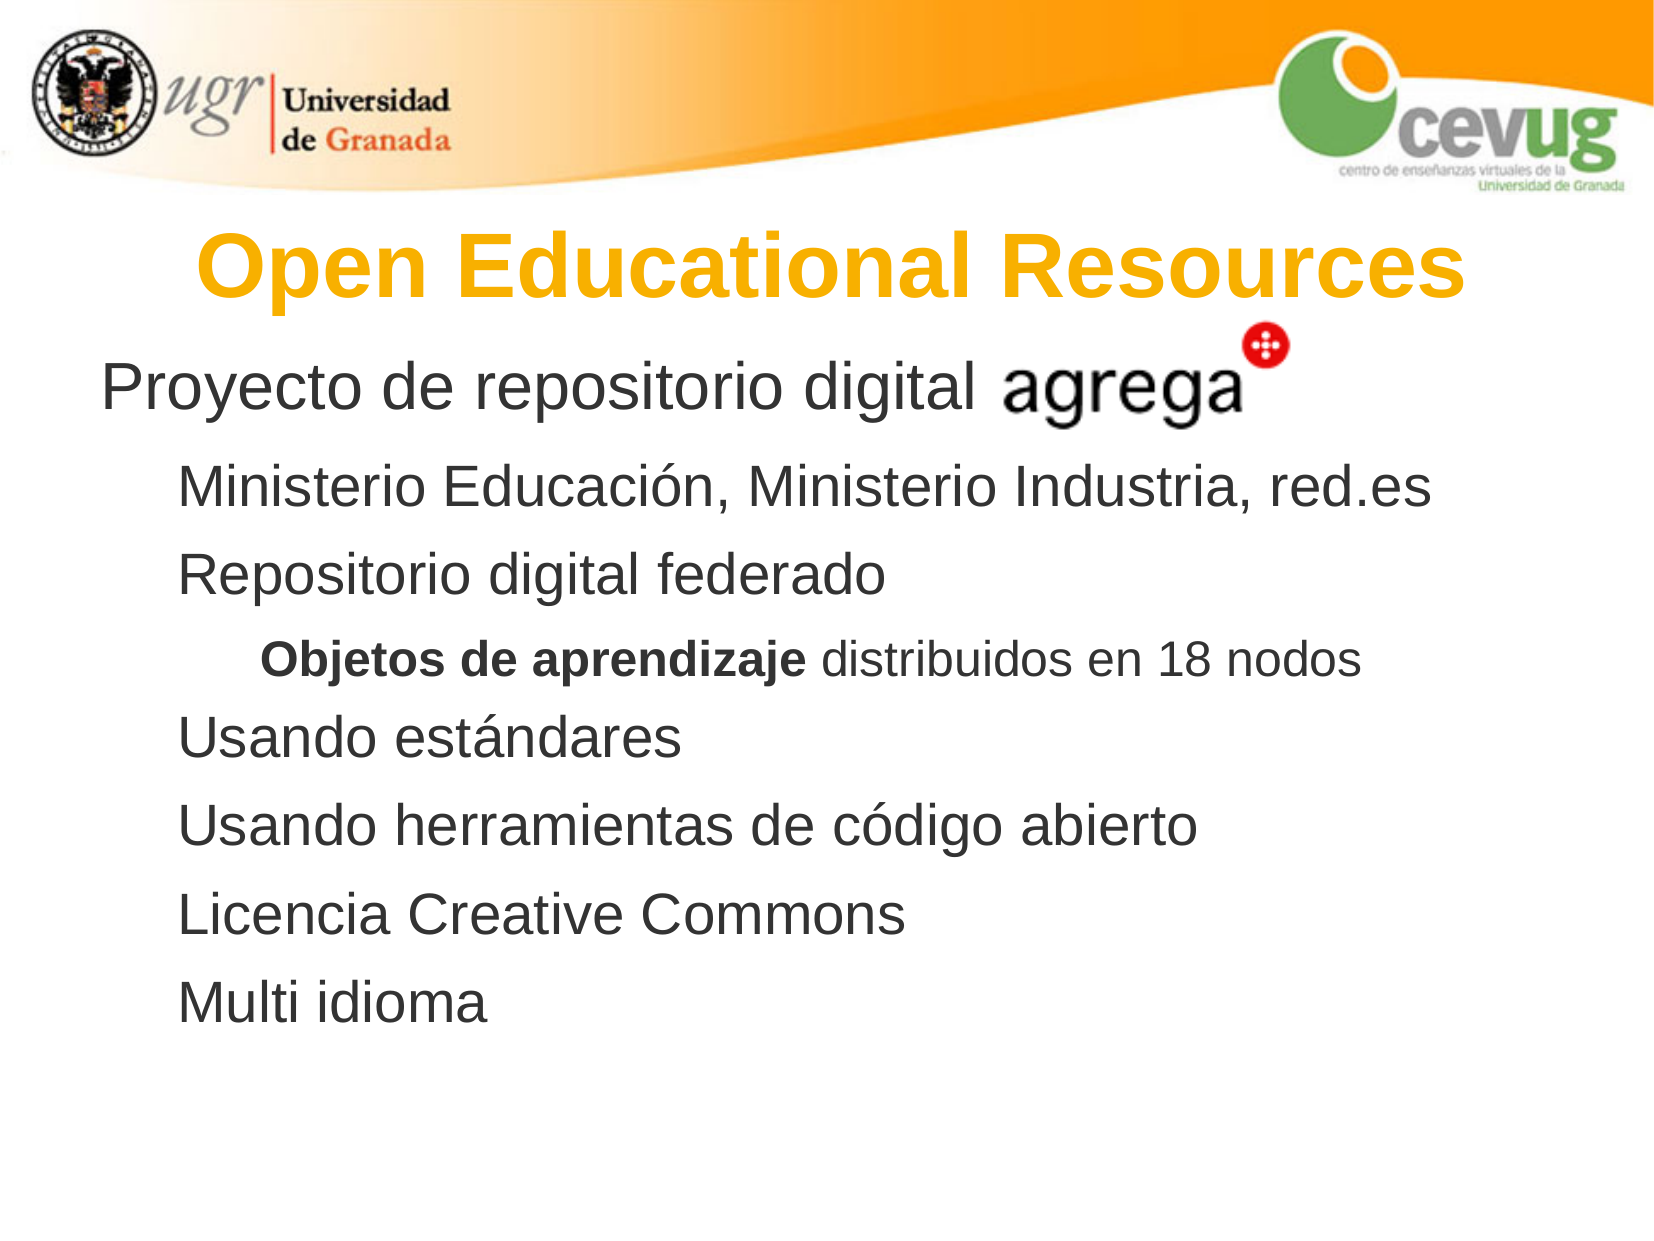

# Open Educational Resources
Proyecto de repositorio digital Agrega
Ministerio Educación, Ministerio Industria, red.es
Repositorio digital federado
Objetos de aprendizaje distribuidos en 18 nodos
Usando estándares
Usando herramientas de código abierto
Licencia Creative Commons
Multi idioma